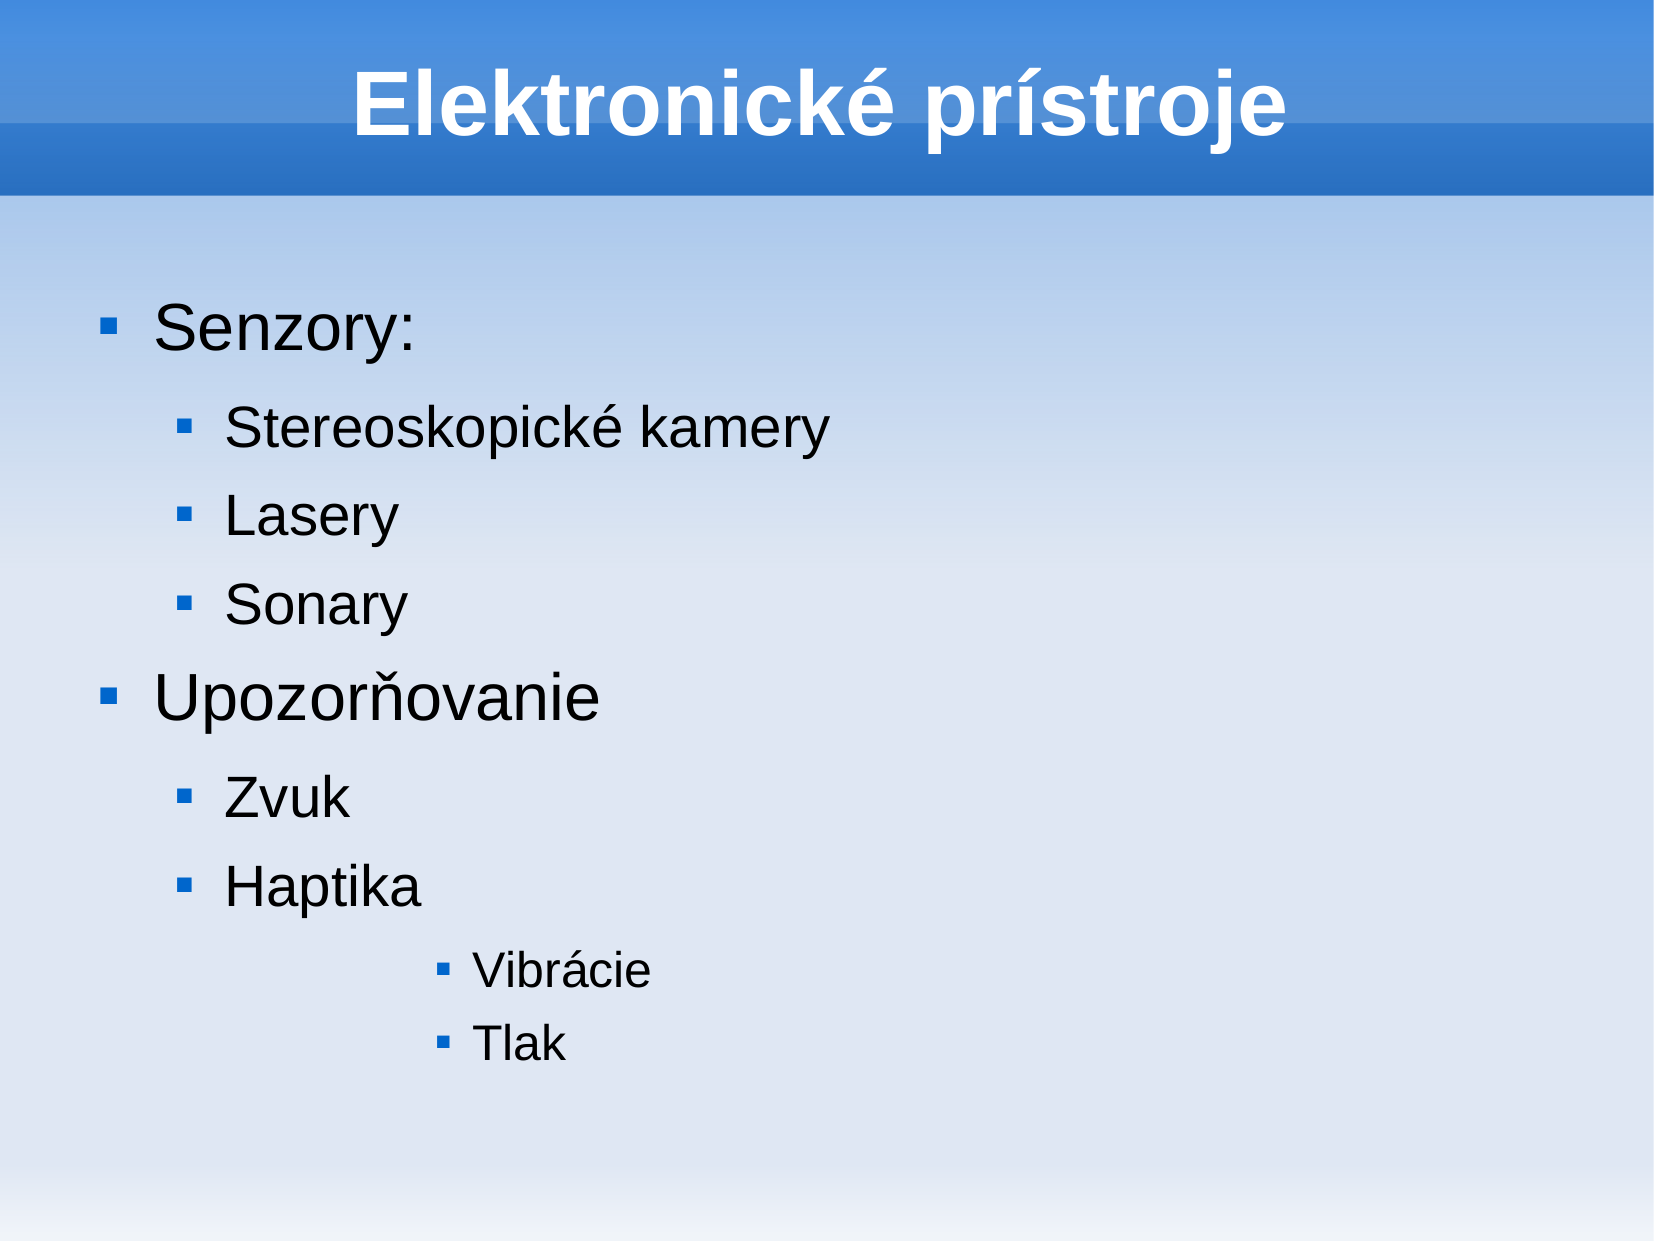

# Elektronické prístroje
Senzory:
Stereoskopické kamery
Lasery
Sonary
Upozorňovanie
Zvuk
Haptika
Vibrácie
Tlak